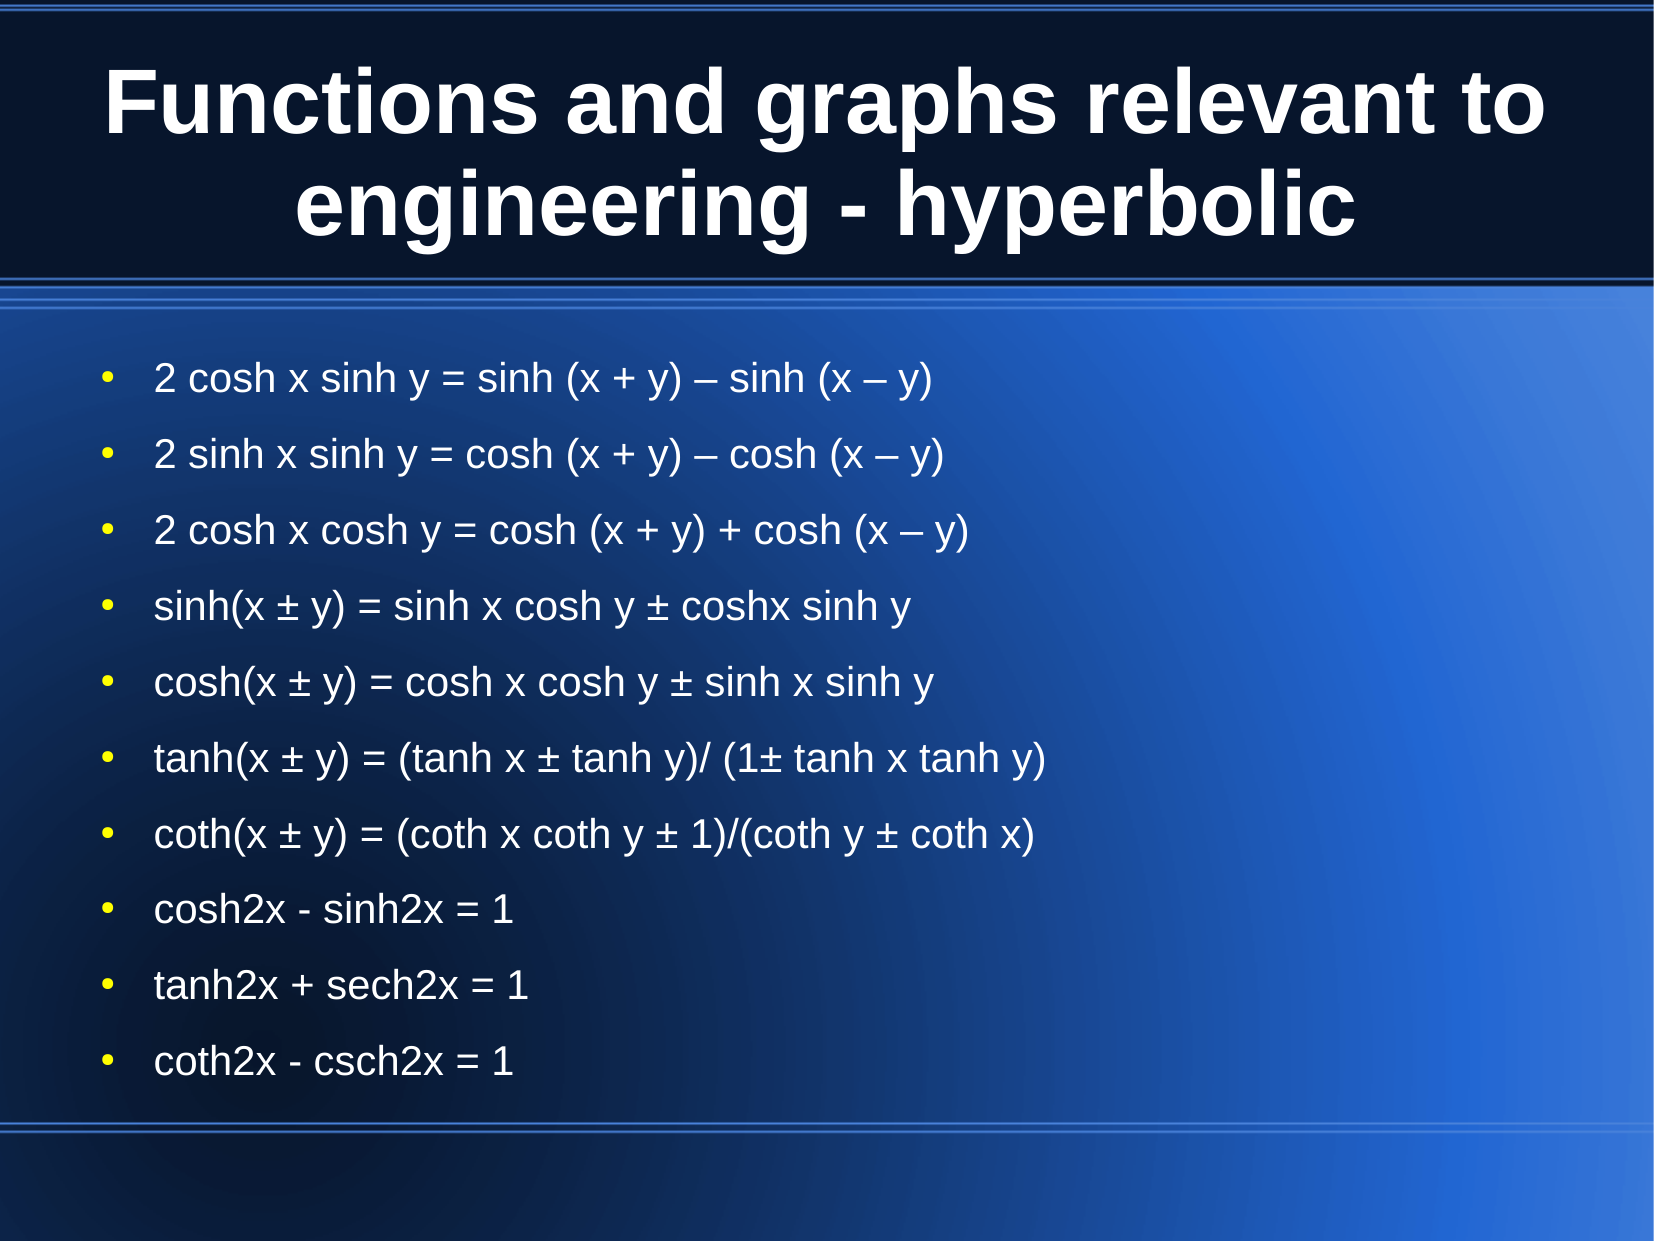

# Functions and graphs relevant to engineering - hyperbolic
2 cosh x sinh y = sinh (x + y) – sinh (x – y)
2 sinh x sinh y = cosh (x + y) – cosh (x – y)
2 cosh x cosh y = cosh (x + y) + cosh (x – y)
sinh(x ± y) = sinh x cosh y ± coshx sinh y
cosh(x ± y) = cosh x cosh y ± sinh x sinh y
tanh(x ± y) = (tanh x ± tanh y)/ (1± tanh x tanh y)
coth(x ± y) = (coth x coth y ± 1)/(coth y ± coth x)
cosh2x - sinh2x = 1
tanh2x + sech2x = 1
coth2x - csch2x = 1